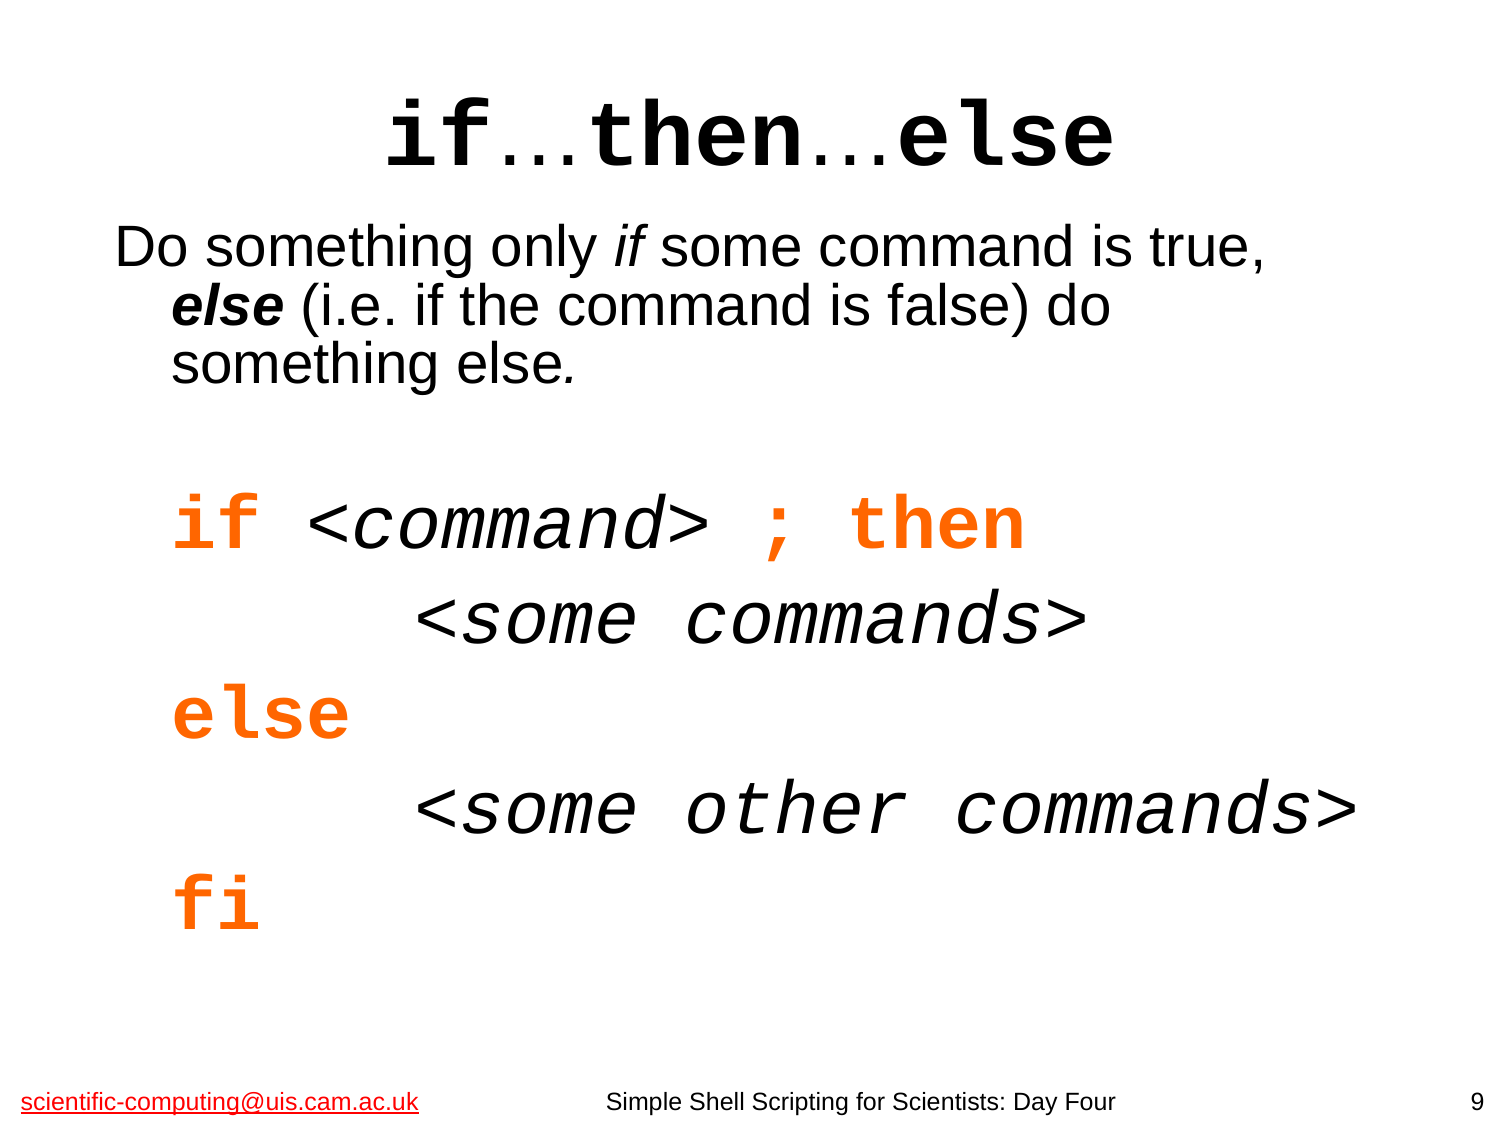

# if…then…else
Do something only if some command is true, else (i.e. if the command is false) do something else.
	if <command> ; then
			<some commands>
	else
			<some other commands>
	fi
escience-support@ucs.cam.ac.uk	Simple Shell Scripting for Scientists: Day Three
9